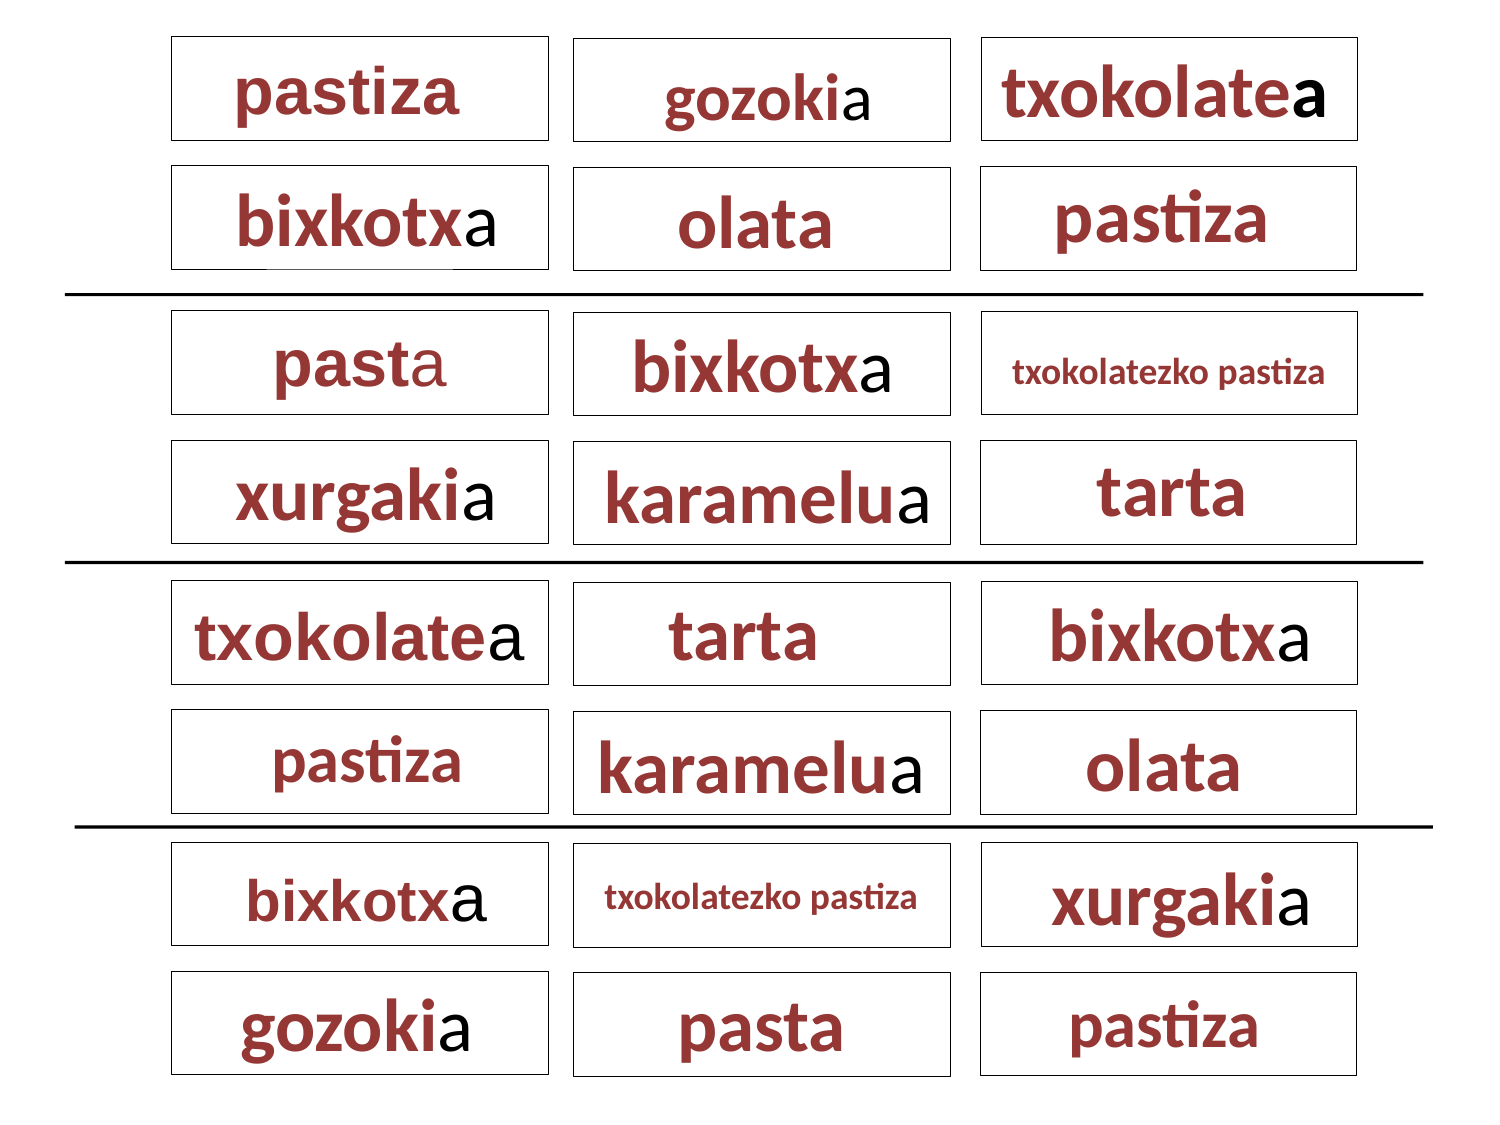

txokolatea
pastiza
gozokia
pastiza
bixkotxa
olata
bixkotxa
pasta
txokolatezko pastiza
tarta
xurgakia
karamelua
tarta
bixkotxa
txokolatea
pastiza
olata
karamelua
xurgakia
bixkotxa
txokolatezko pastiza
gozokia
pasta
pastiza